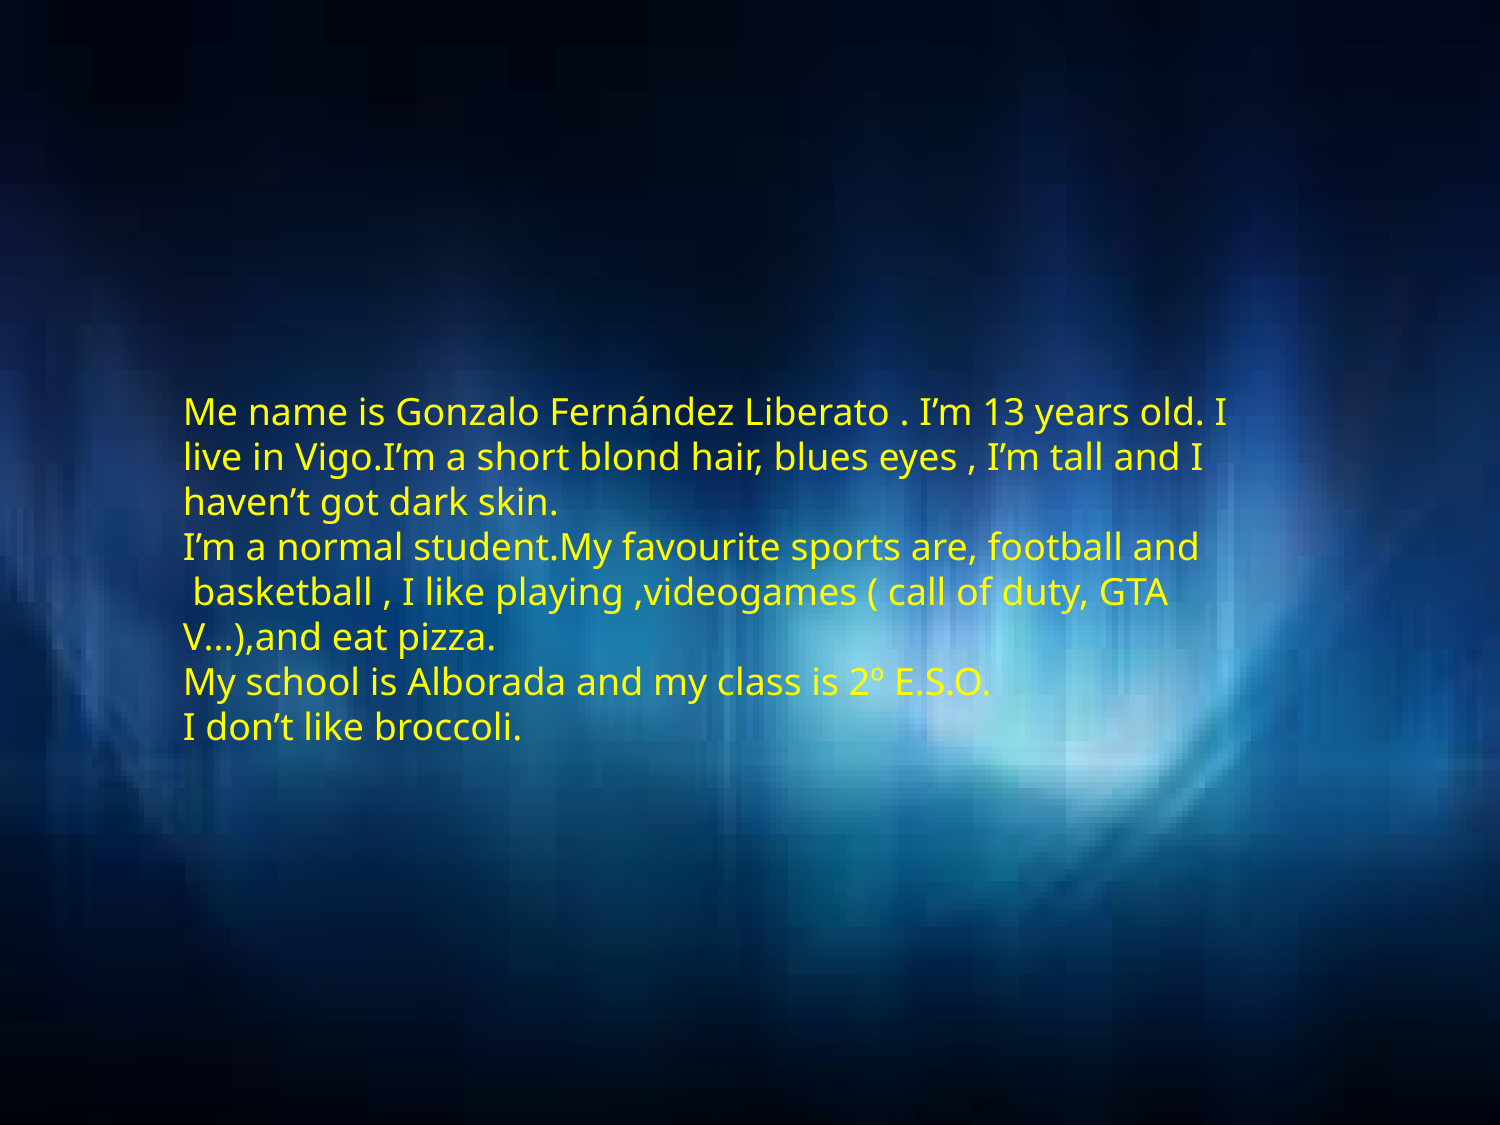

Me name is Gonzalo Fernández Liberato . I’m 13 years old. I live in Vigo.I’m a short blond hair, blues eyes , I’m tall and I haven’t got dark skin.
I’m a normal student.My favourite sports are, football and  basketball , I like playing ,videogames ( call of duty, GTA V...),and eat pizza.
My school is Alborada and my class is 2º E.S.O.
I don’t like broccoli.